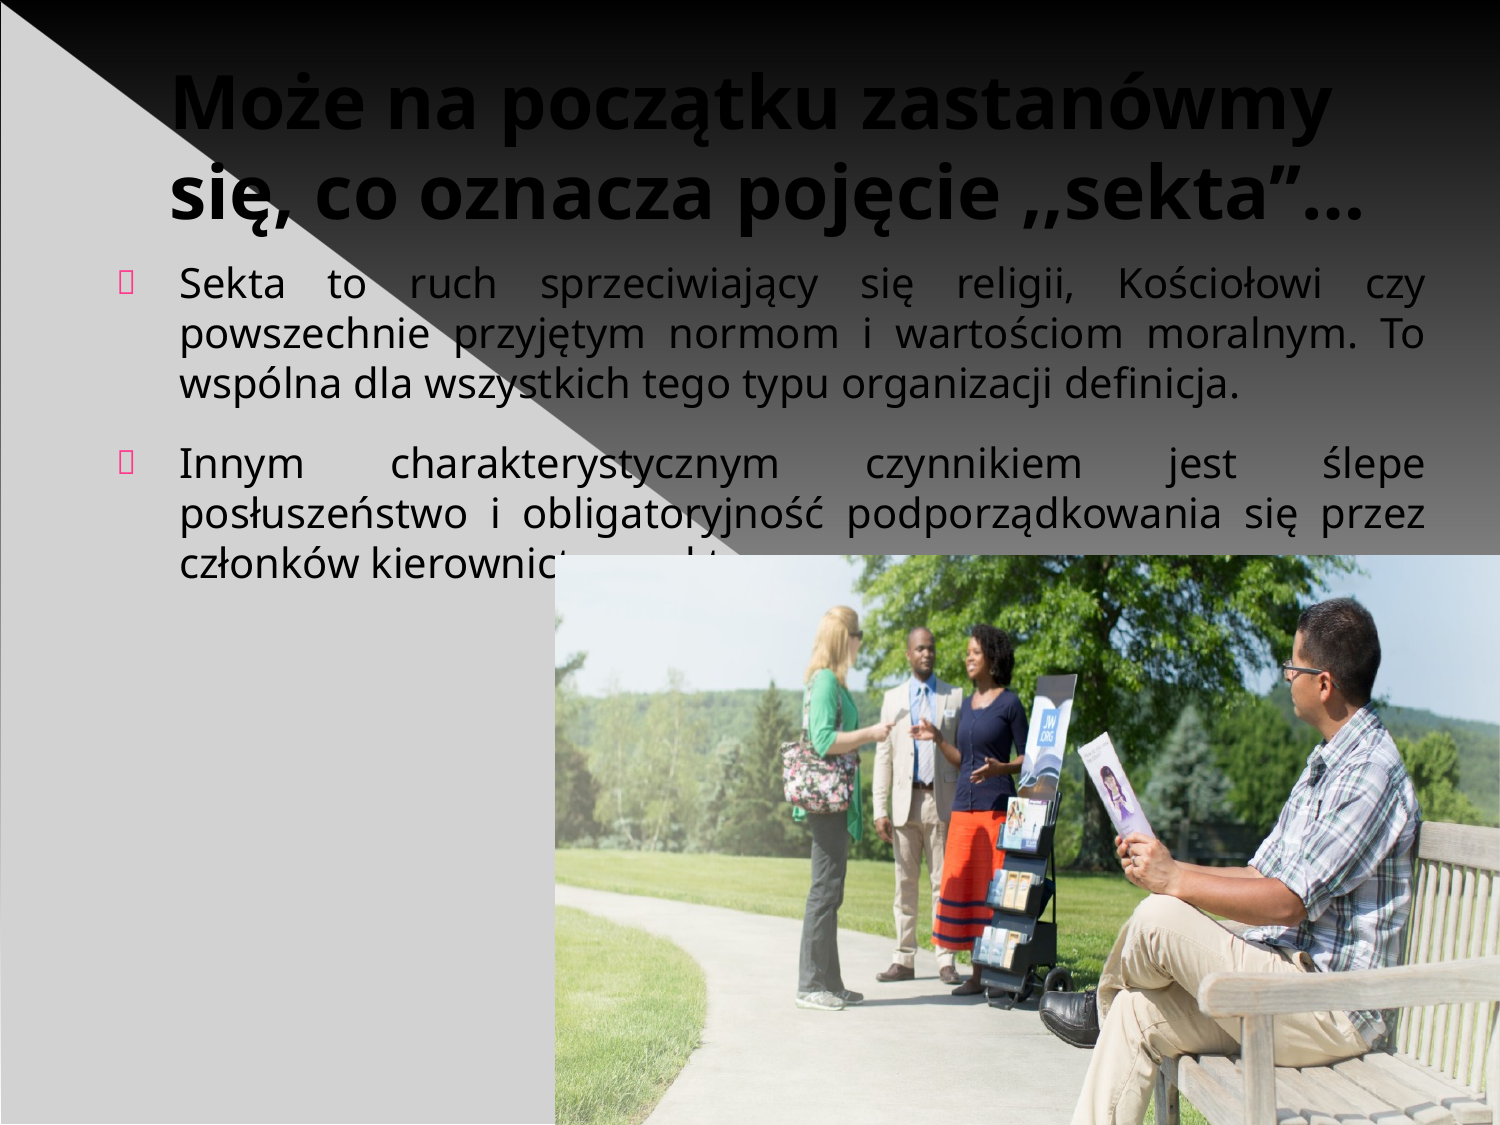

# Może na początku zastanówmy się, co oznacza pojęcie ,,sekta’’…
Sekta to ruch sprzeciwiający się religii, Kościołowi czy powszechnie przyjętym normom i wartościom moralnym. To wspólna dla wszystkich tego typu organizacji definicja.
Innym charakterystycznym czynnikiem jest ślepe posłuszeństwo i obligatoryjność podporządkowania się przez członków kierownictwu sekty.